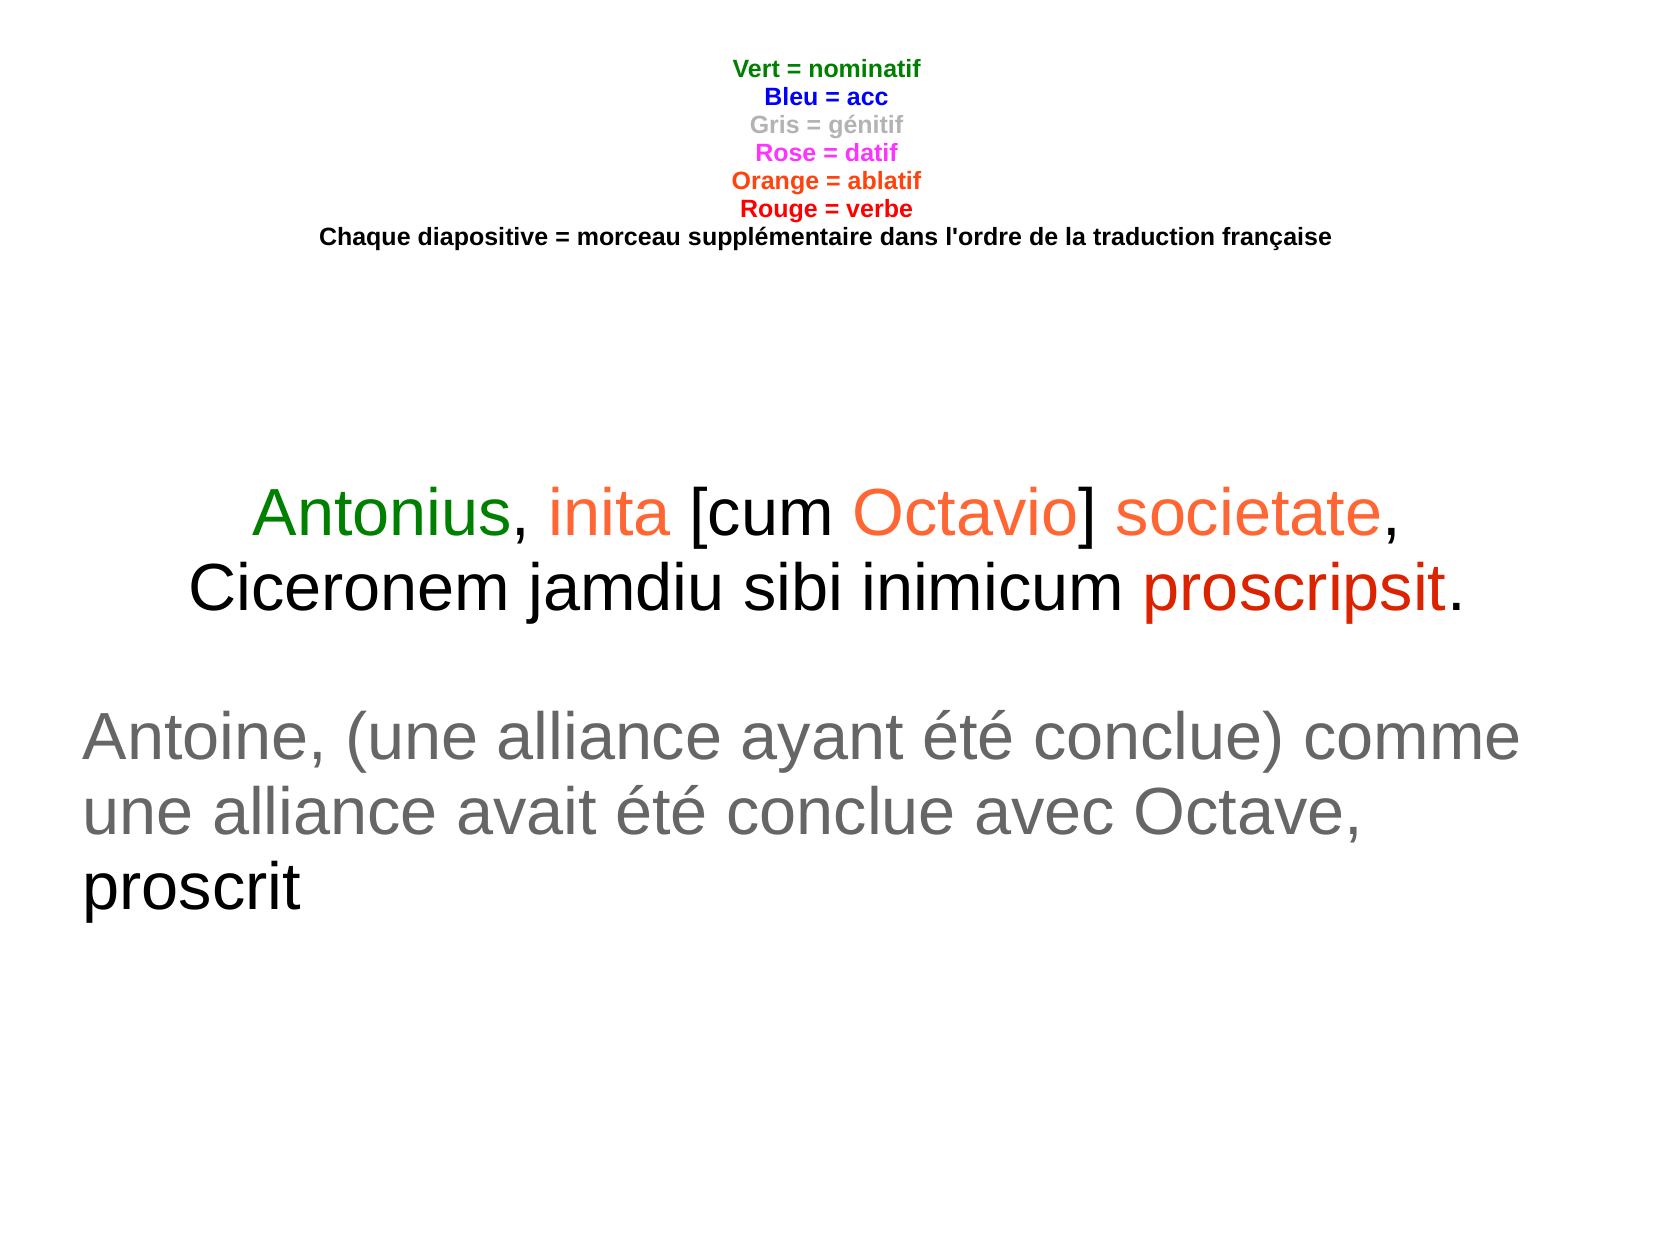

# Vert = nominatif Bleu = acc Gris = génitif Rose = datif Orange = ablatif Rouge = verbe Chaque diapositive = morceau supplémentaire dans l'ordre de la traduction française
Antonius, inita [cum Octavio] societate, Ciceronem jamdiu sibi inimicum proscripsit.
Antoine, (une alliance ayant été conclue) comme une alliance avait été conclue avec Octave, proscrit